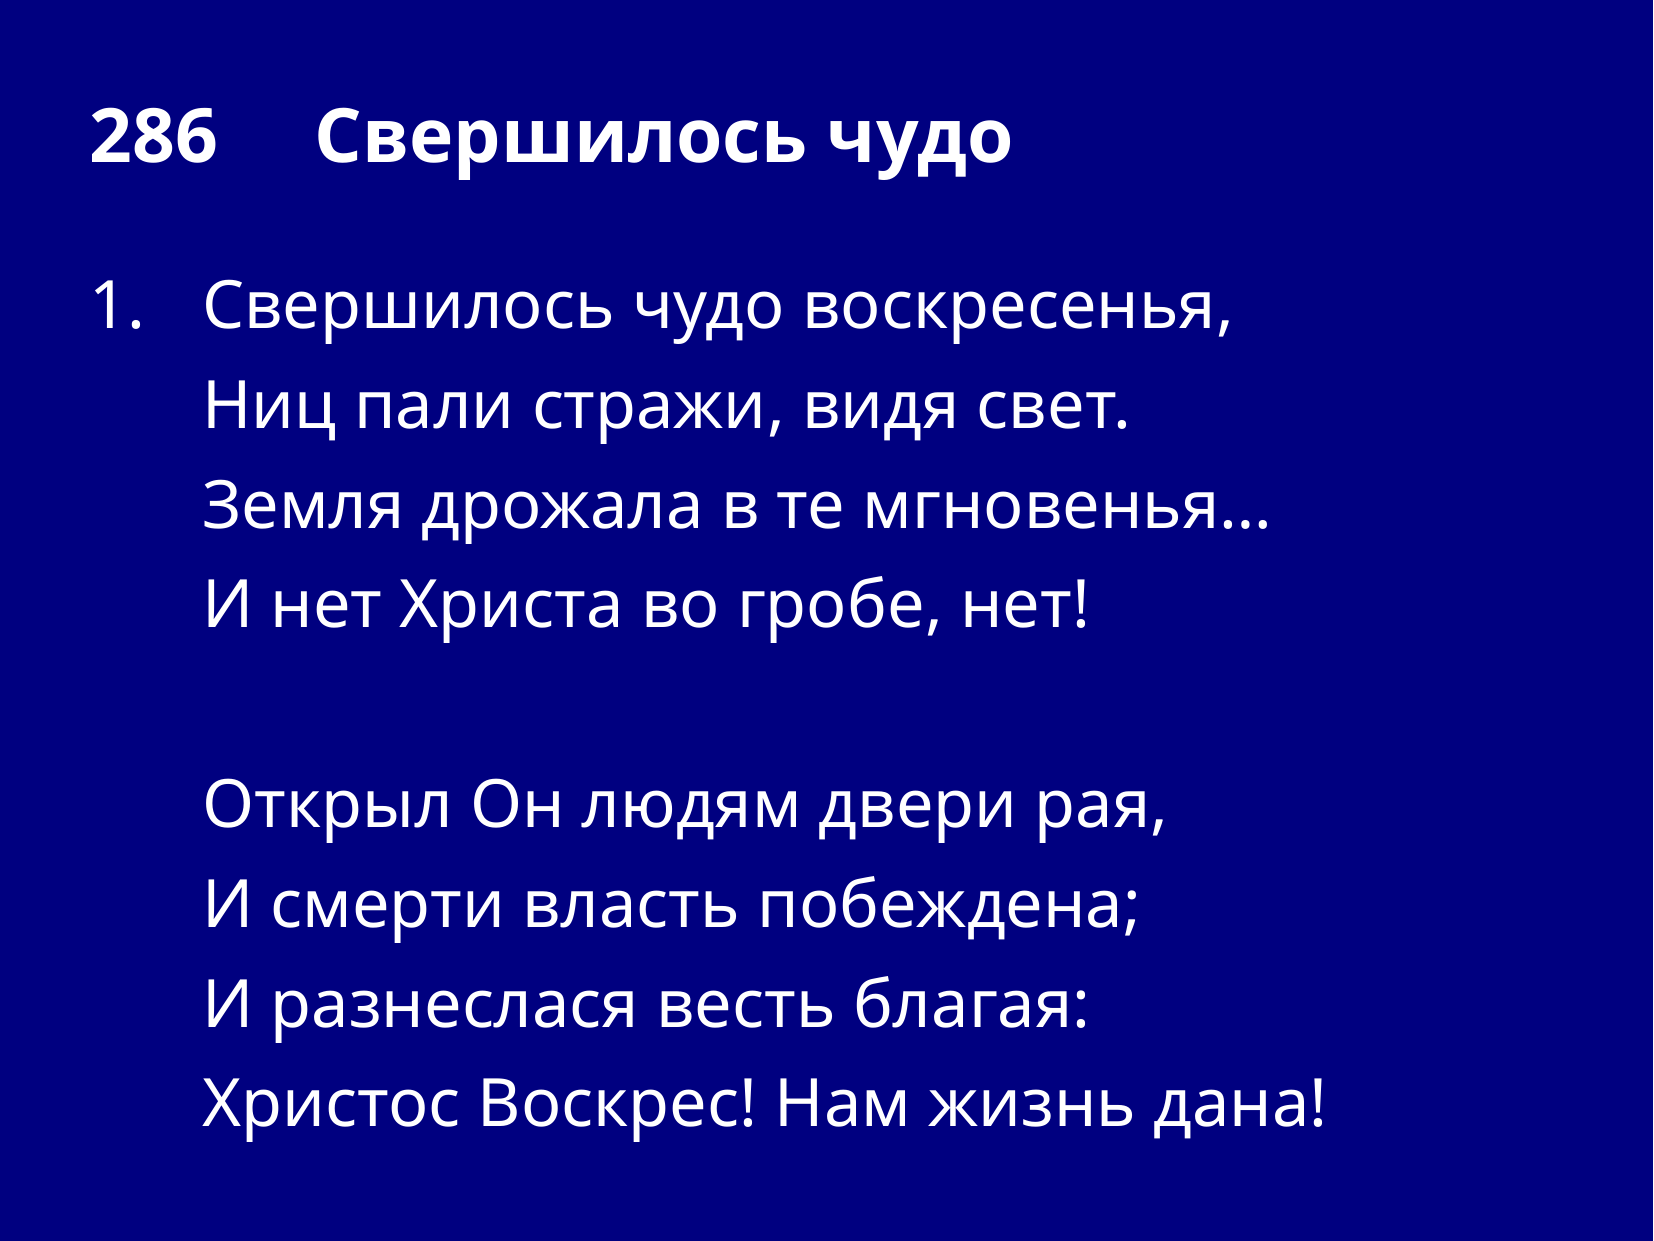

286	Свершилось чудо
1.	Свершилось чудо воскресенья,
	Ниц пали стражи, видя свет.
	Земля дрожала в те мгновенья…
	И нет Христа во гробе, нет!
	Открыл Он людям двери рая,
	И смерти власть побеждена;
	И разнеслася весть благая:
	Христос Воскрес! Нам жизнь дана!